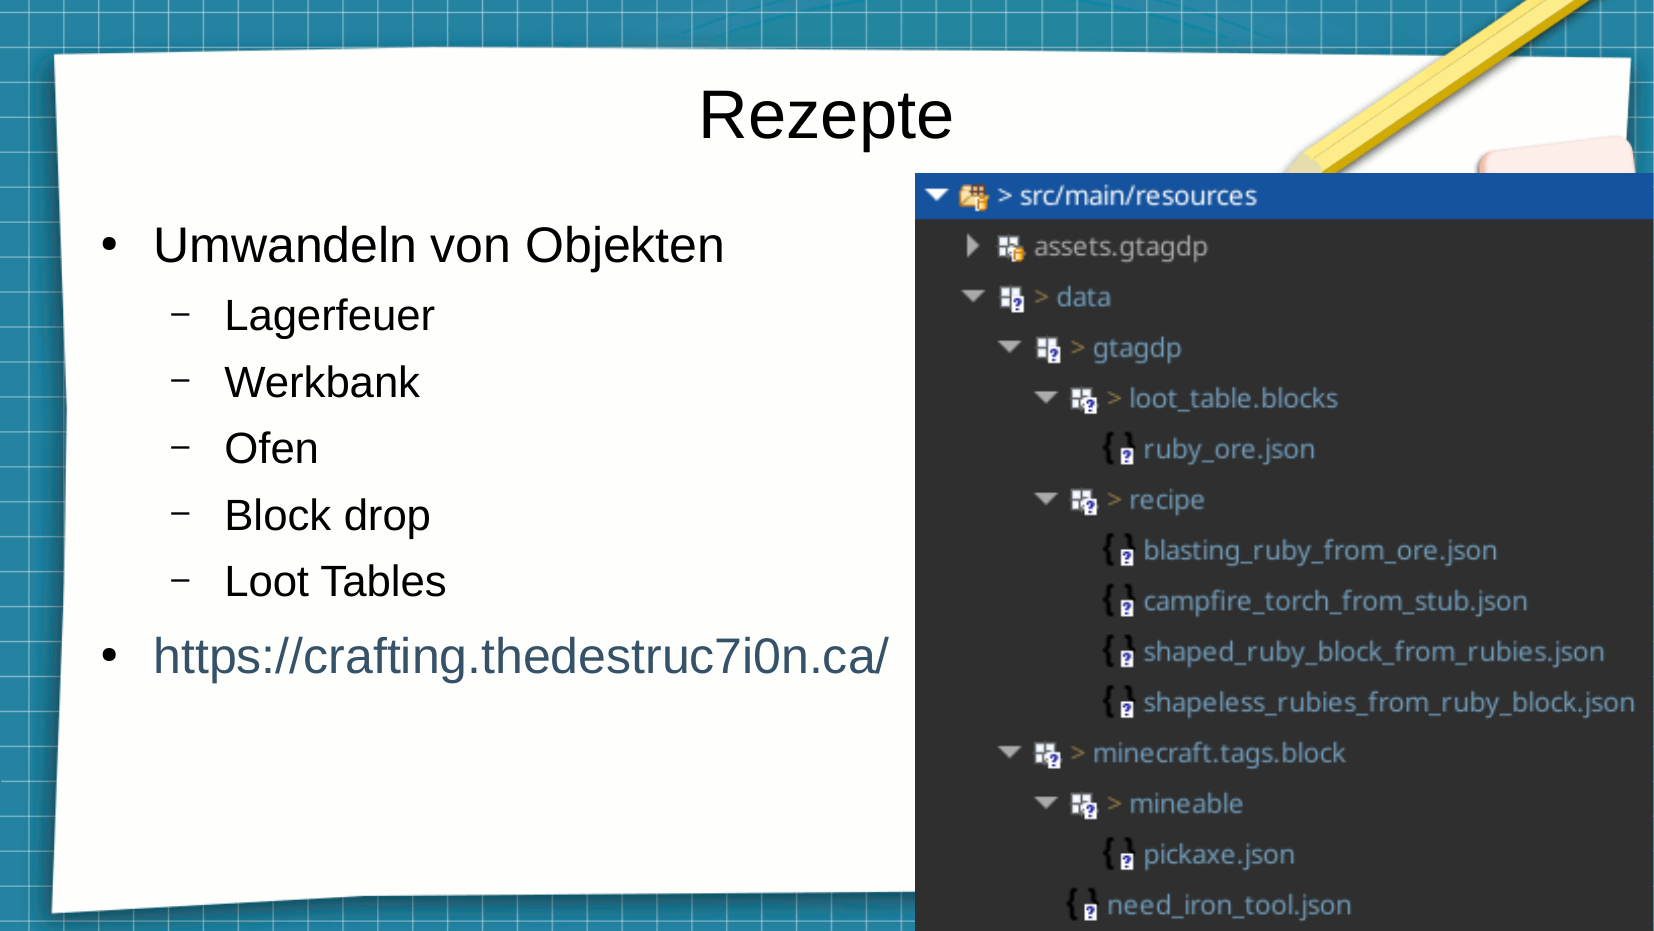

# Rezepte
Umwandeln von Objekten
Lagerfeuer
Werkbank
Ofen
Block drop
Loot Tables
https://crafting.thedestruc7i0n.ca/